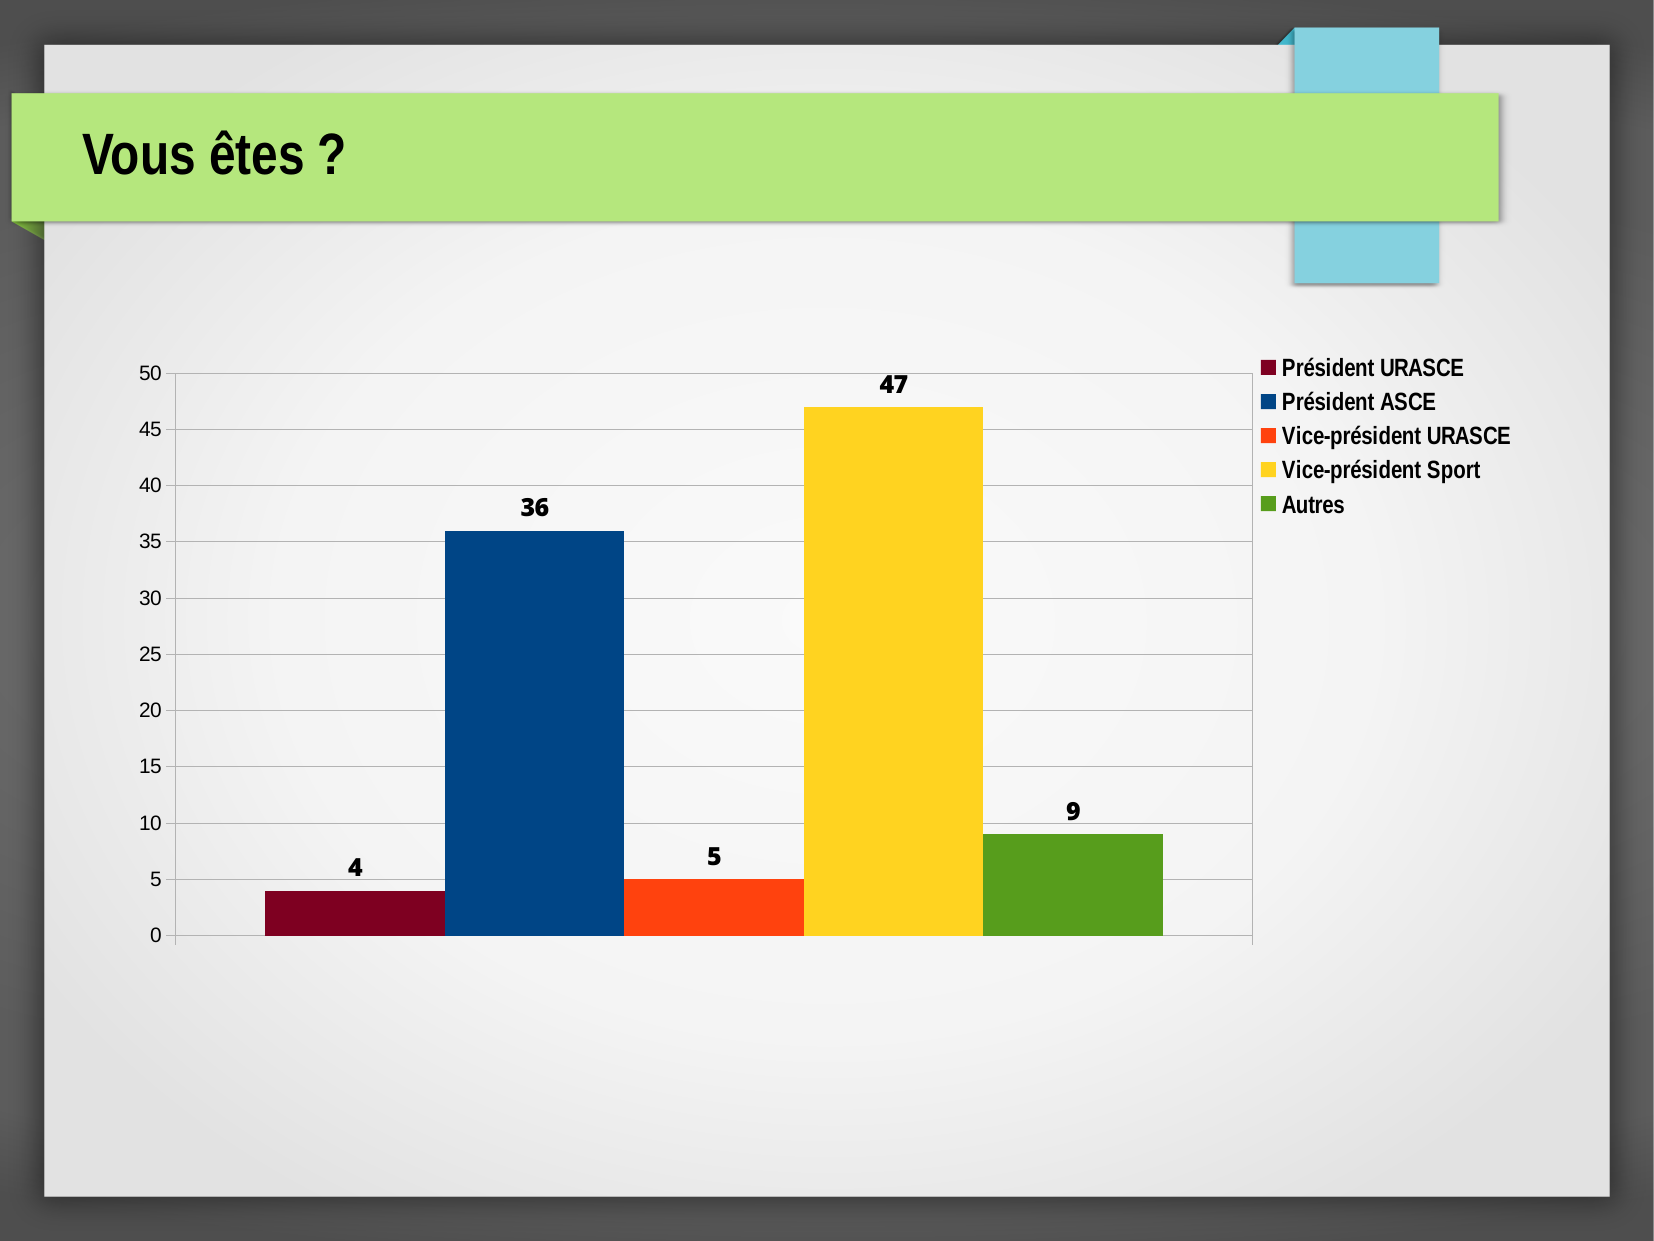

# Vous êtes ?
### Chart
| Category | Président URASCE | Président ASCE | Vice-président URASCE | Vice-président Sport | Autres |
|---|---|---|---|---|---|
| None | 4.0 | 36.0 | 5.0 | 47.0 | 9.0 |